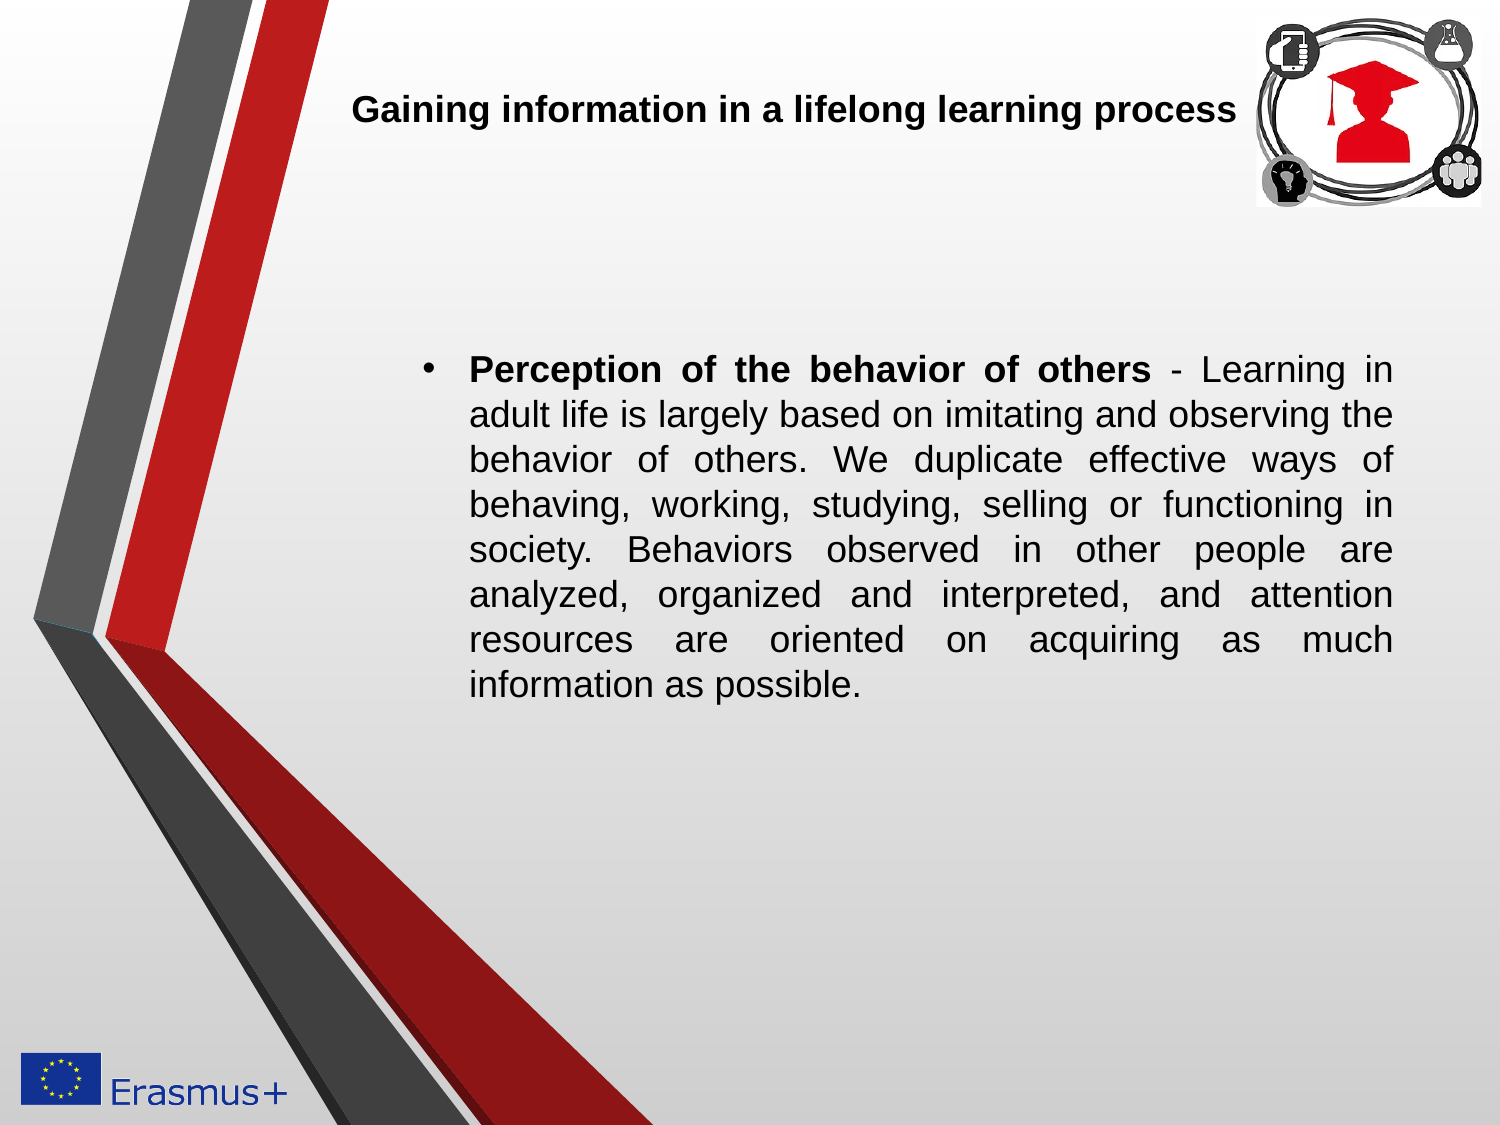

Gaining information in a lifelong learning process
Perception of the behavior of others - Learning in adult life is largely based on imitating and observing the behavior of others. We duplicate effective ways of behaving, working, studying, selling or functioning in society. Behaviors observed in other people are analyzed, organized and interpreted, and attention resources are oriented on acquiring as much information as possible.